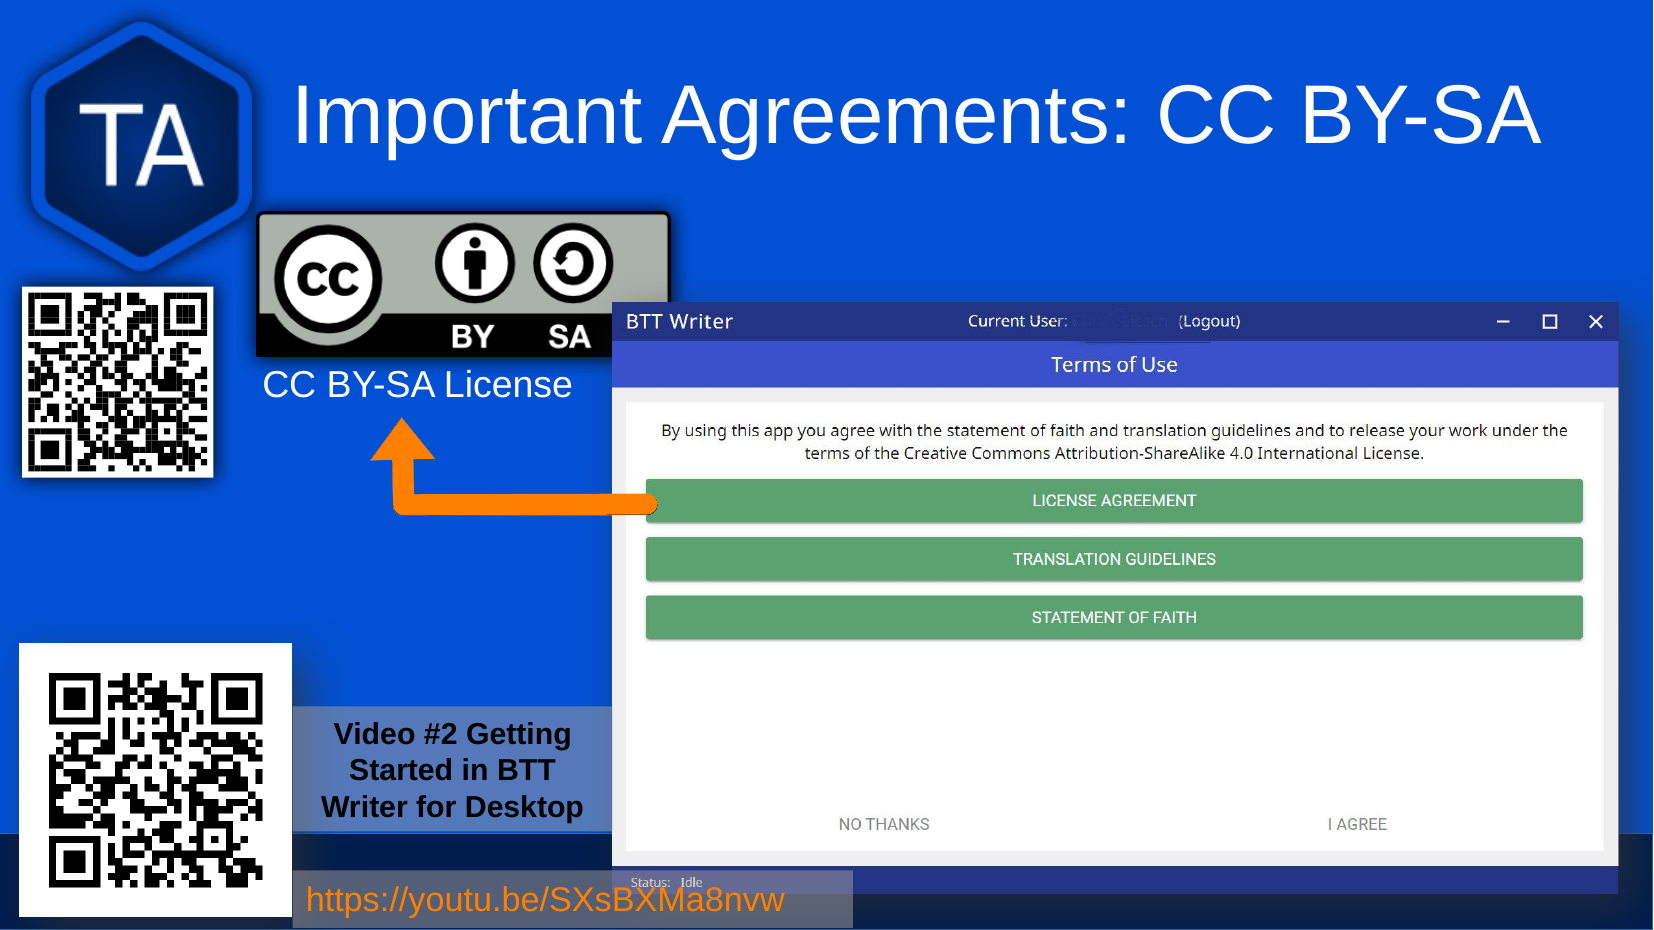

# Important Agreements: CC BY-SA
CC BY-SA License
Video #2 Getting Started in BTT Writer for Desktop
https://youtu.be/SXsBXMa8nvw